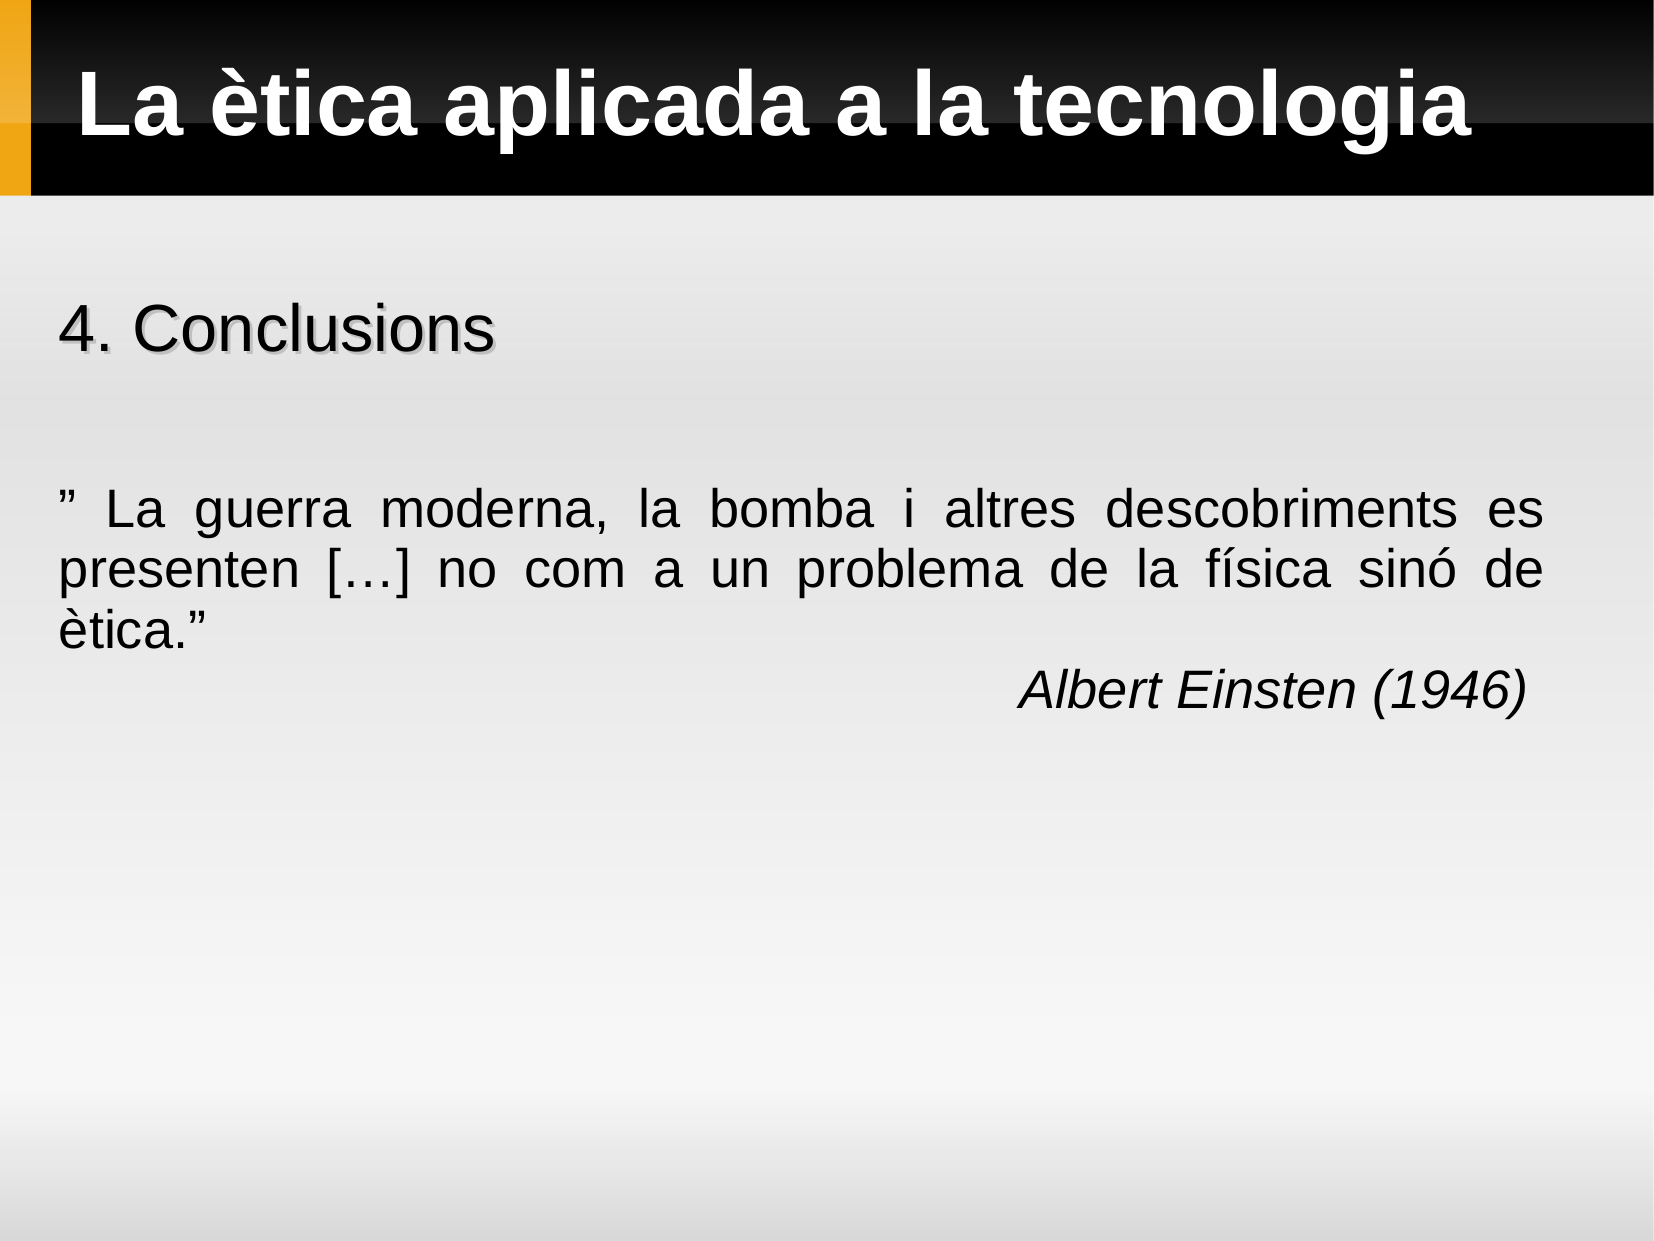

# La ètica aplicada a la tecnologia
4. Conclusions
” La guerra moderna, la bomba i altres descobriments es presenten […] no com a un problema de la física sinó de ètica.”
												 Albert Einsten (1946)